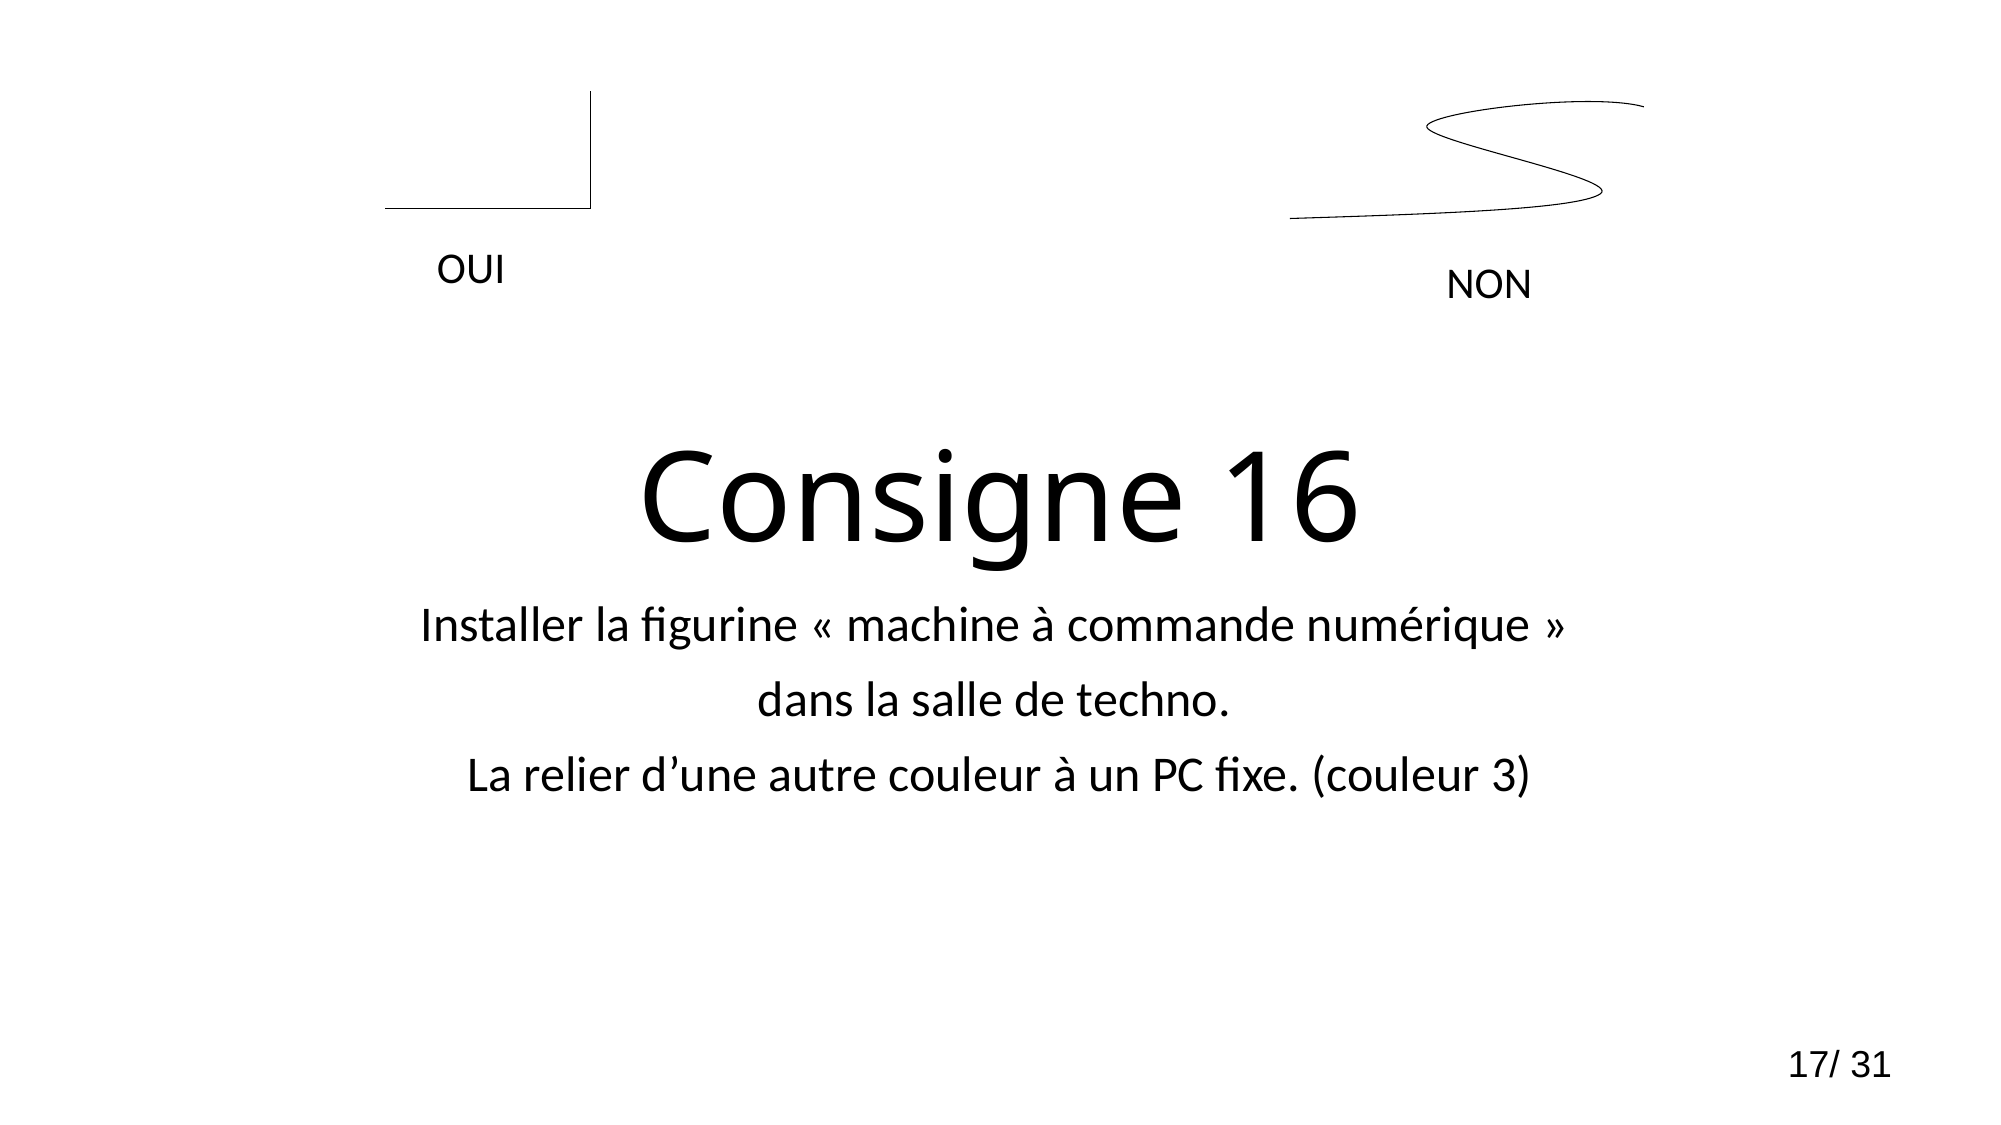

# Consigne 16
OUI
NON
Installer la figurine « machine à commande numérique »
dans la salle de techno.
La relier d’une autre couleur à un PC fixe. (couleur 3)